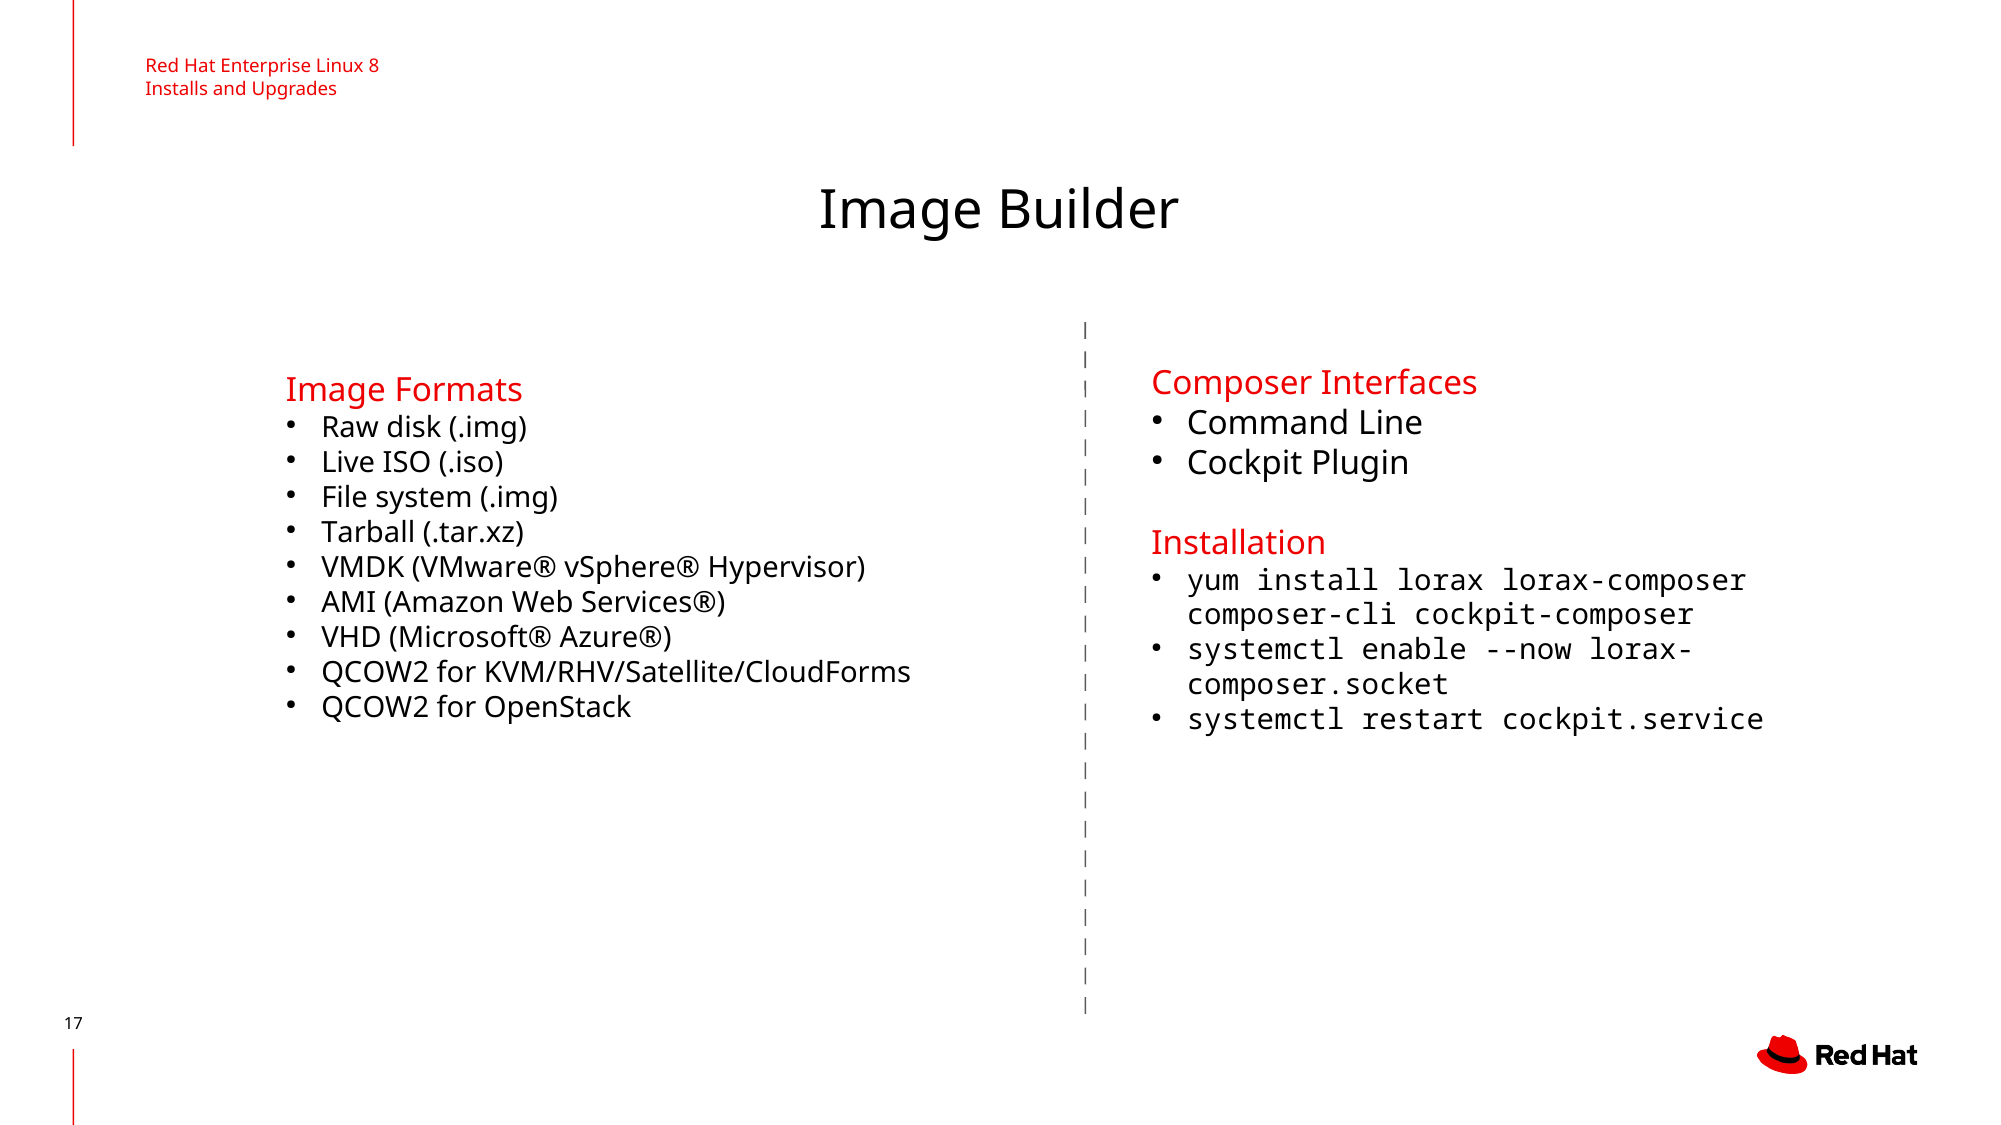

Red Hat Enterprise Linux 8
Installs and Upgrades
# Image Builder
Composer Interfaces
Command Line
Cockpit Plugin
Installation
yum install lorax lorax-composer composer-cli cockpit-composer
systemctl enable --now lorax-composer.socket
systemctl restart cockpit.service
Image Formats
Raw disk (.img)
Live ISO (.iso)
File system (.img)
Tarball (.tar.xz)
VMDK (VMware® vSphere® Hypervisor)
AMI (Amazon Web Services®)
VHD (Microsoft® Azure®)
QCOW2 for KVM/RHV/Satellite/CloudForms
QCOW2 for OpenStack